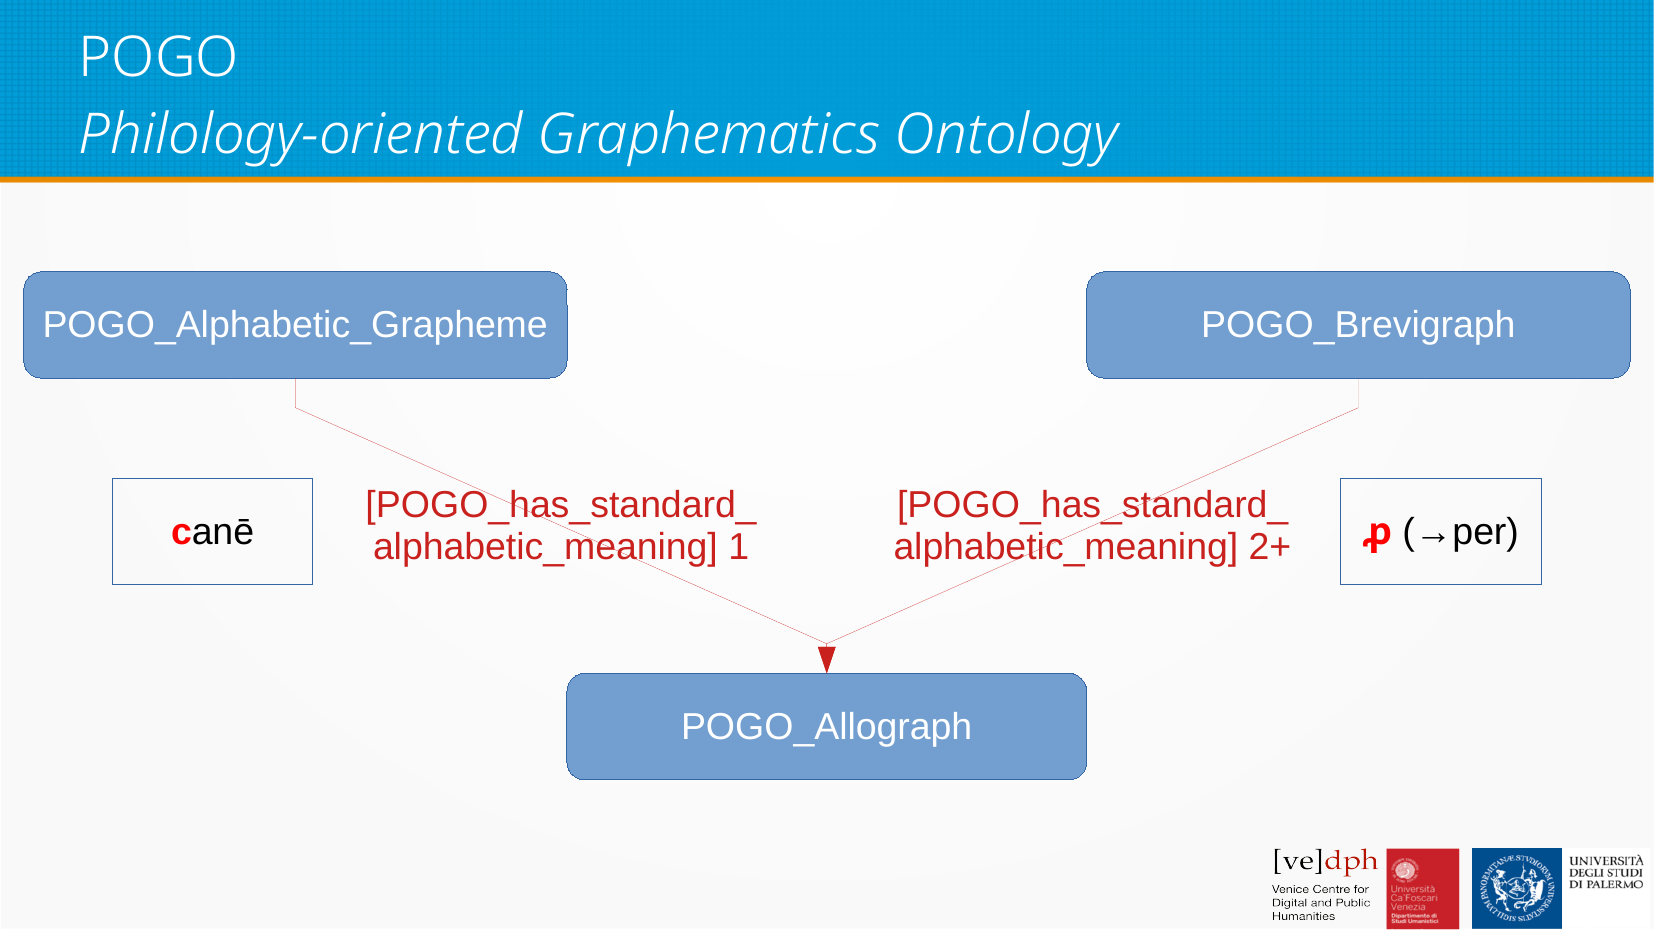

# POGO Philology-oriented Graphematics Ontology
POGO_Alphabetic_Grapheme
POGO_Brevigraph
canē
ꝓ (→per)
POGO_Allograph